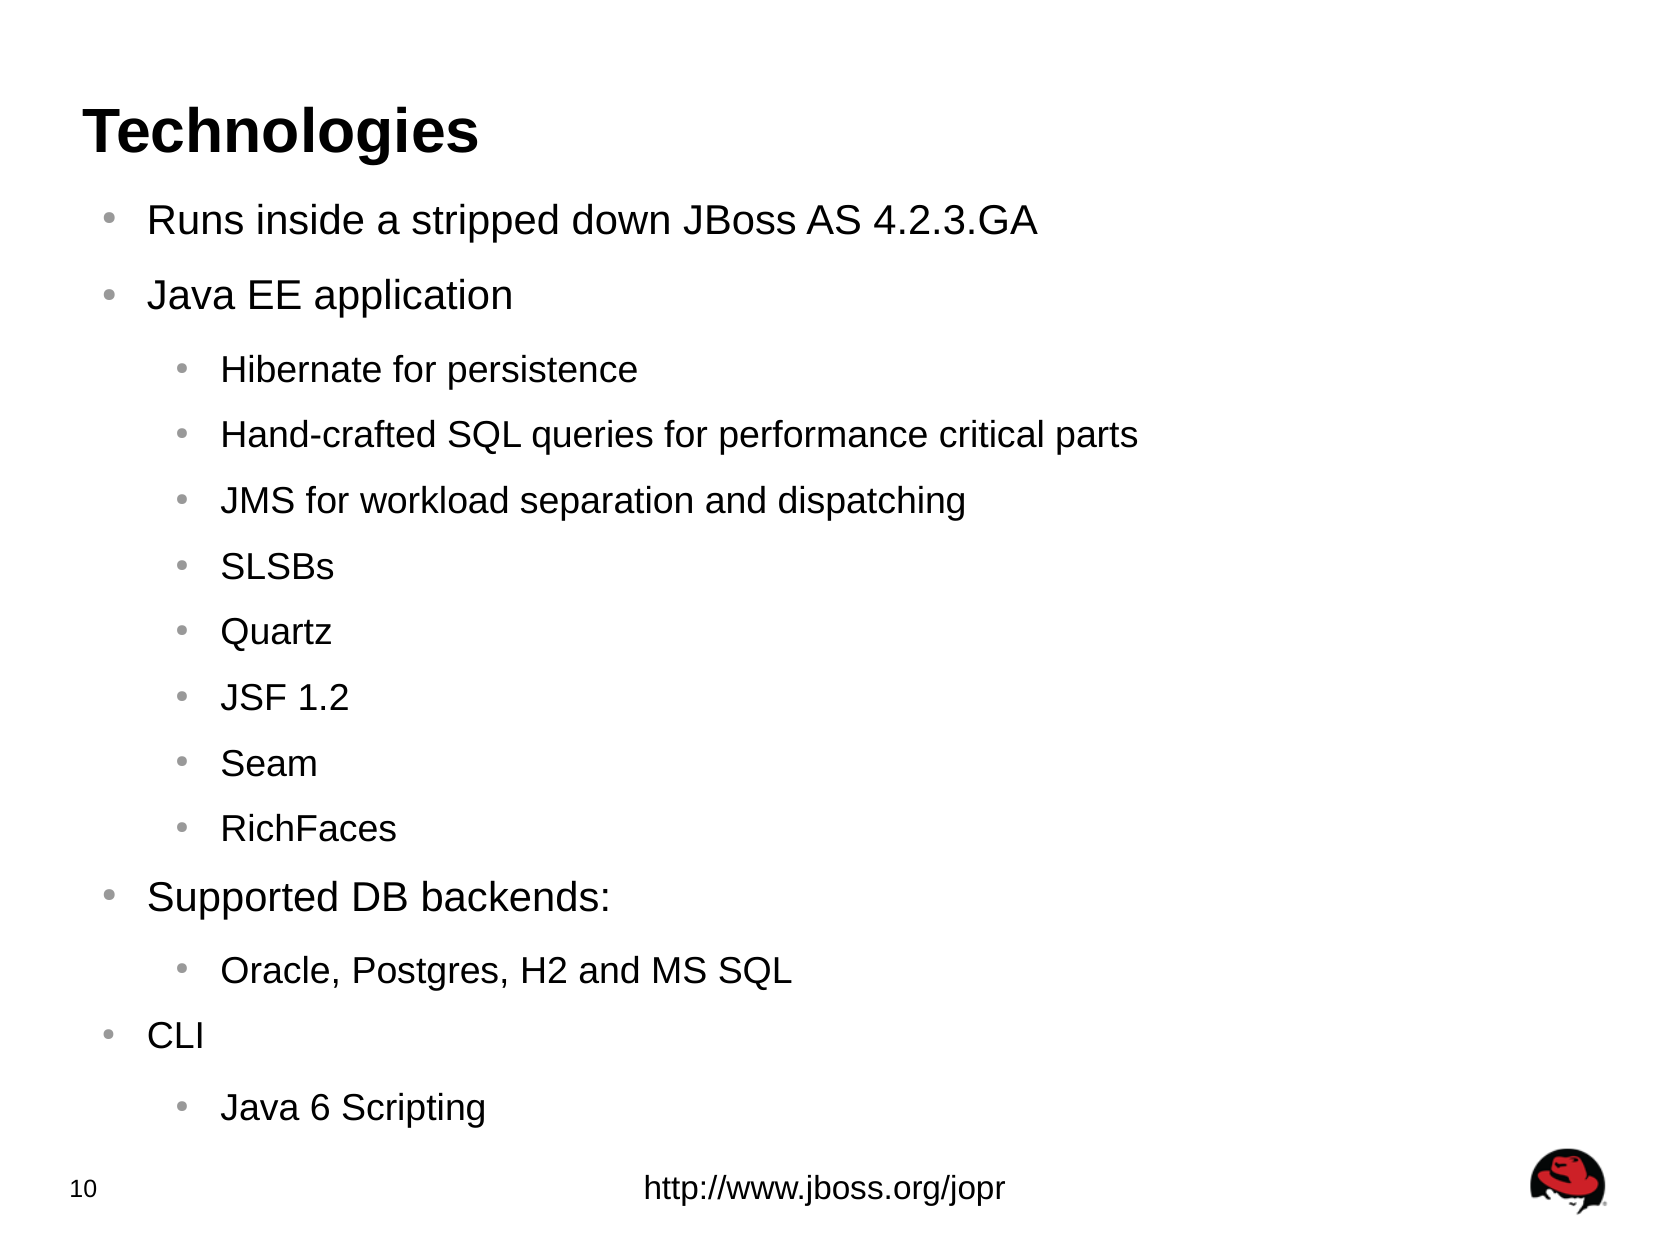

# Technologies
Runs inside a stripped down JBoss AS 4.2.3.GA
Java EE application
Hibernate for persistence
Hand-crafted SQL queries for performance critical parts
JMS for workload separation and dispatching
SLSBs
Quartz
JSF 1.2
Seam
RichFaces
Supported DB backends:
Oracle, Postgres, H2 and MS SQL
CLI
Java 6 Scripting